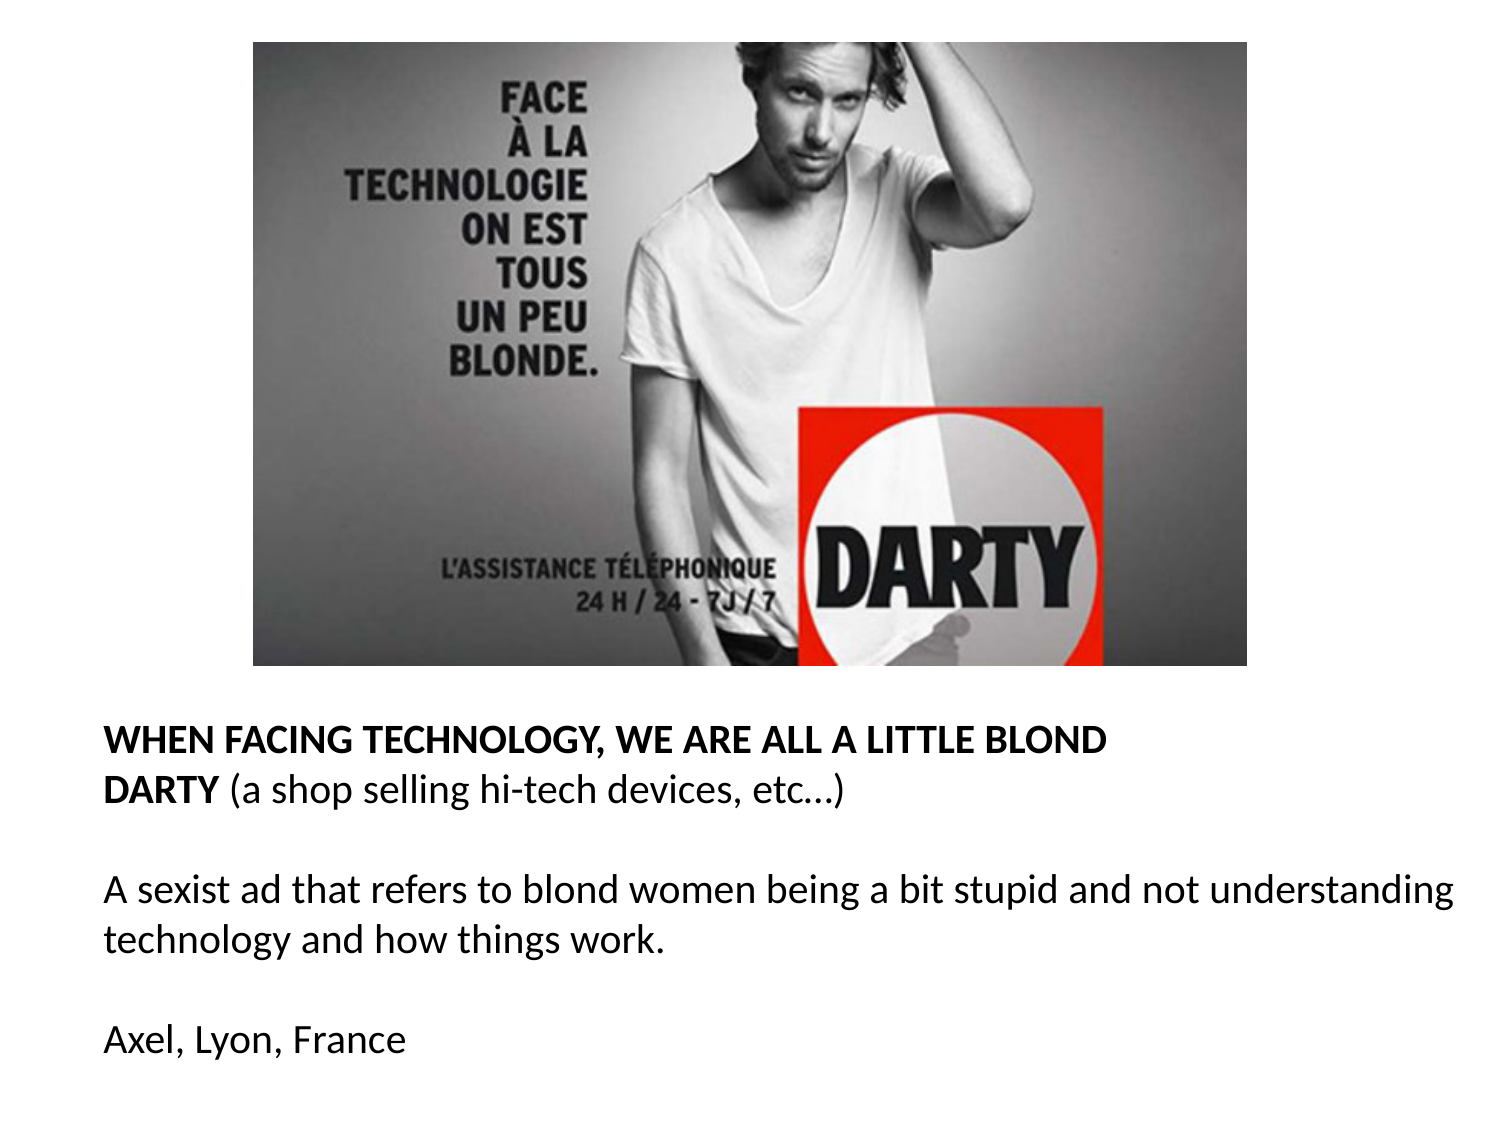

WHEN FACING TECHNOLOGY, WE ARE ALL A LITTLE BLOND
DARTY (a shop selling hi-tech devices, etc…)
A sexist ad that refers to blond women being a bit stupid and not understanding technology and how things work.
Axel, Lyon, France